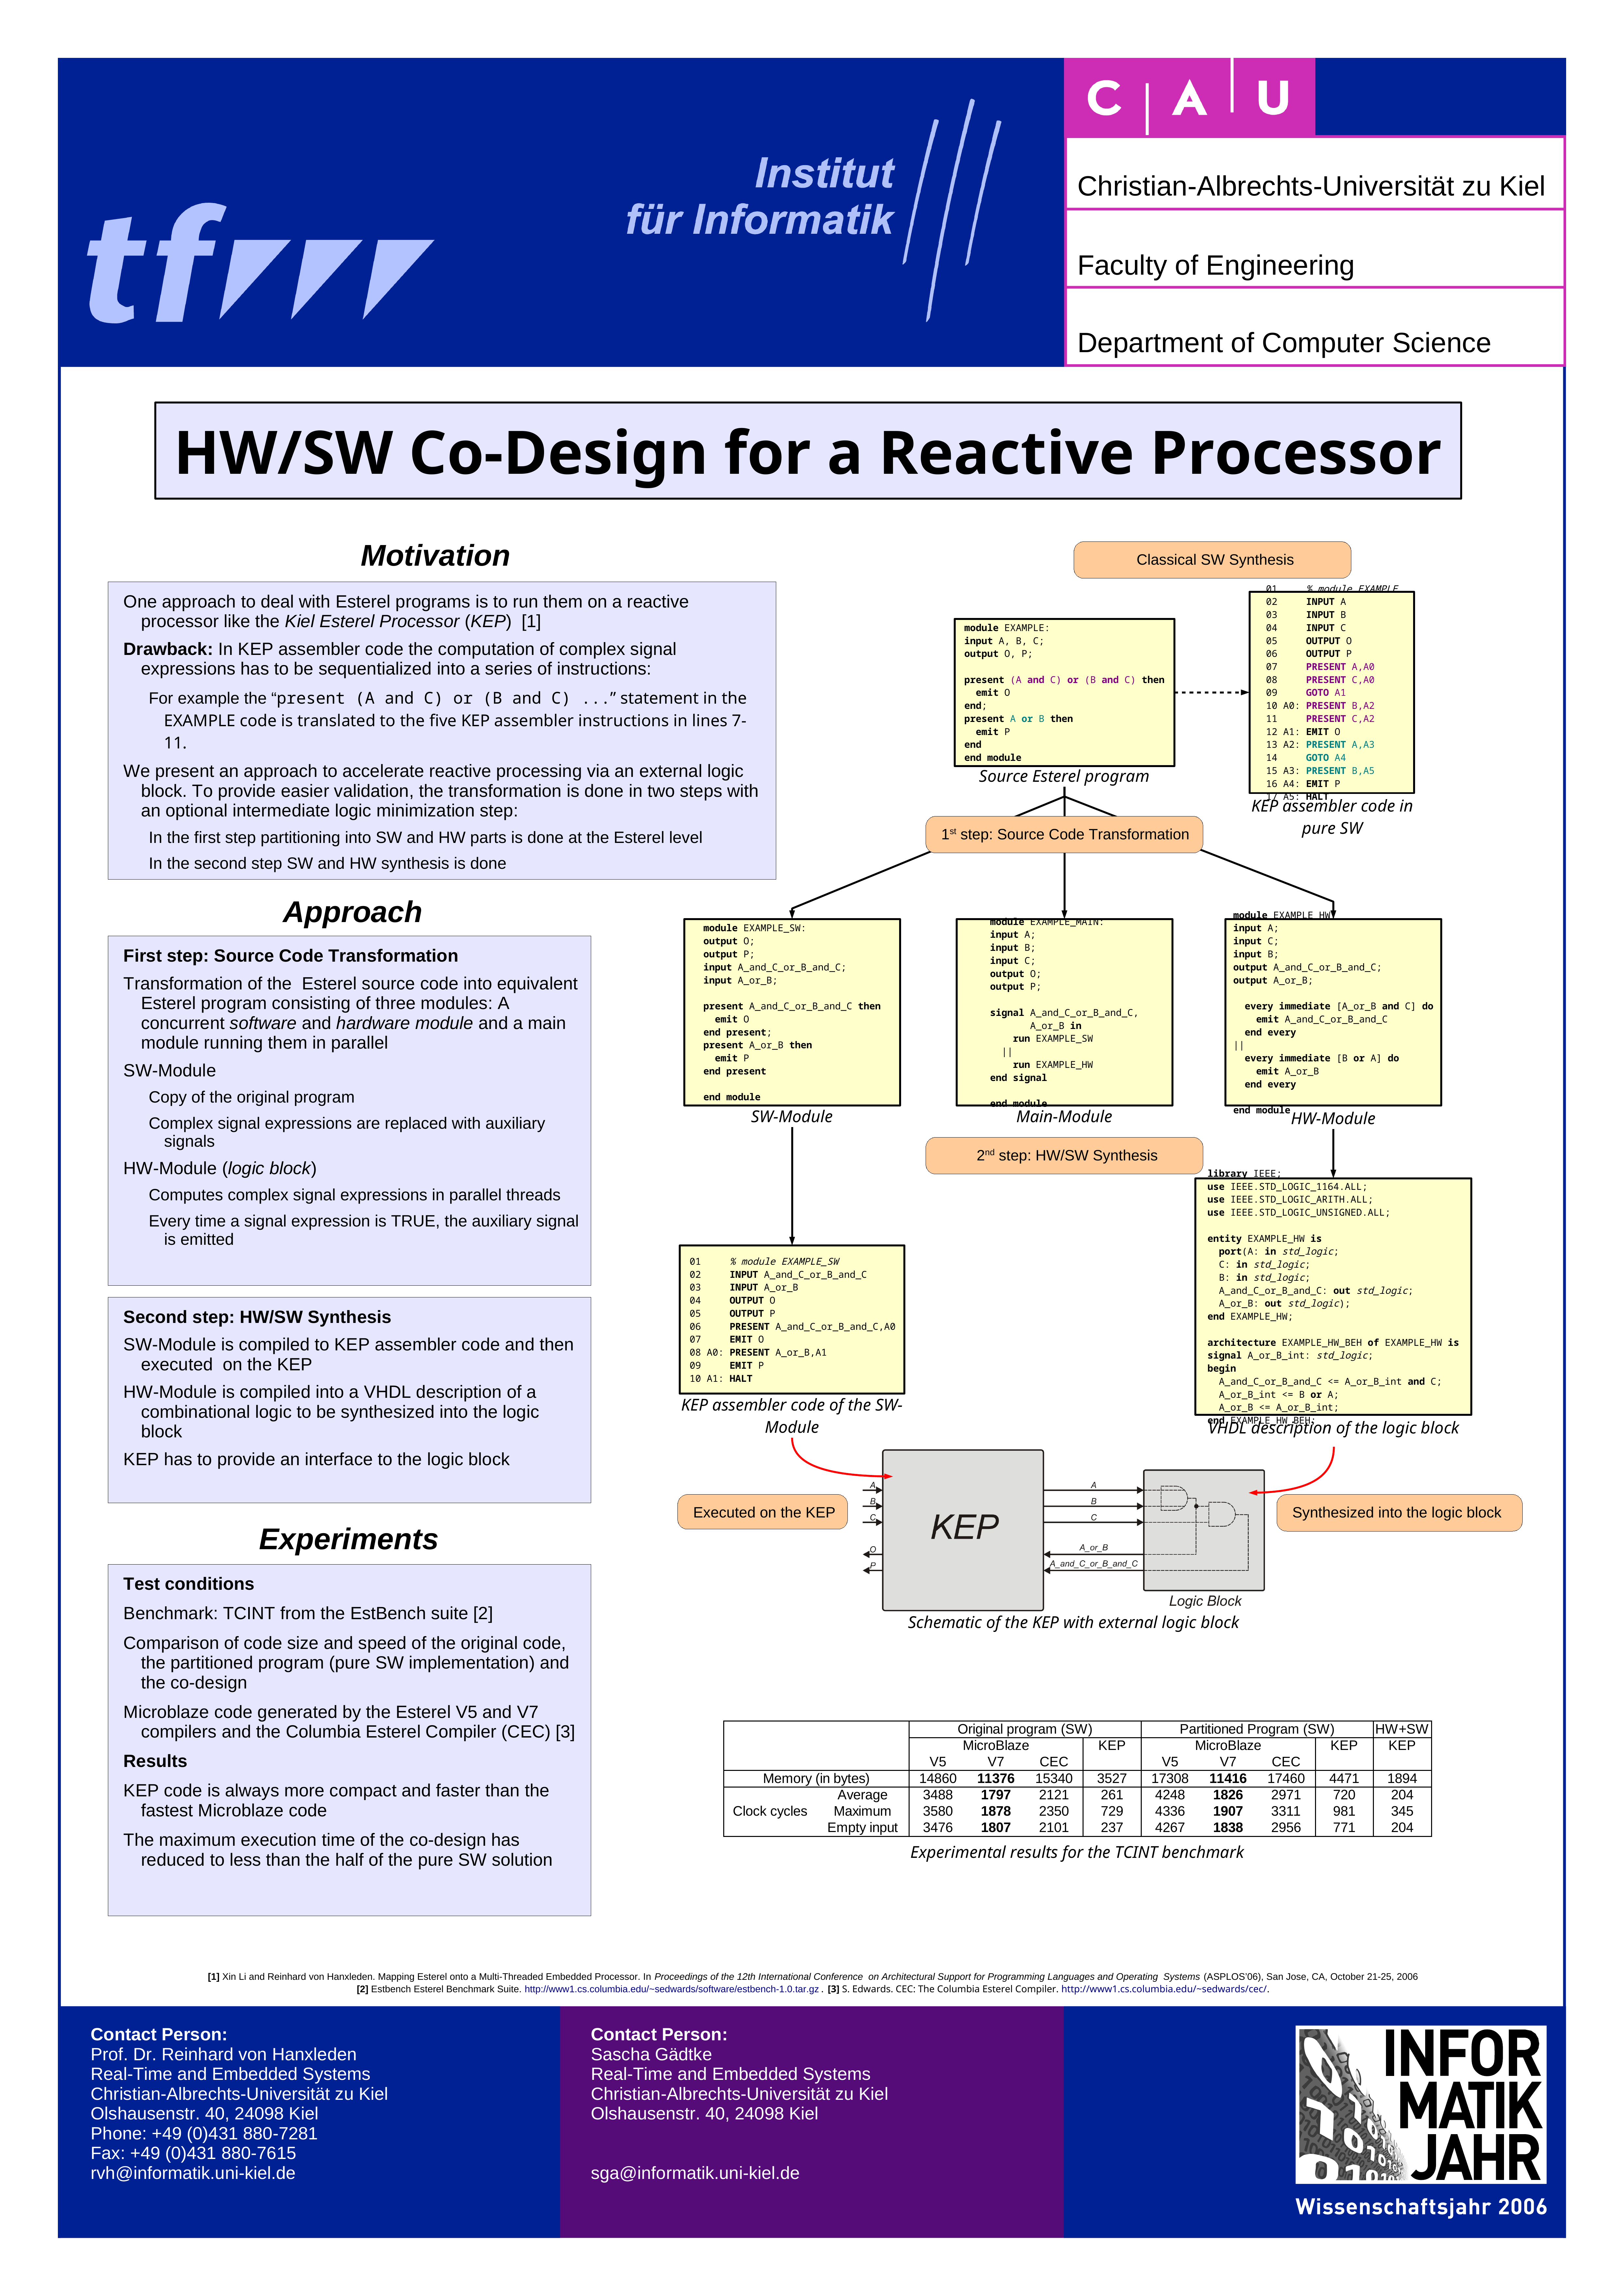

Christian-Albrechts-Universität zu Kiel
Faculty of Engineering
Department of Computer Science
HW/SW Co-Design for a Reactive Processor
Motivation
Classical SW Synthesis
# One approach to deal with Esterel programs is to run them on a reactive processor like the Kiel Esterel Processor (KEP) [1]
Drawback: In KEP assembler code the computation of complex signal expressions has to be sequentialized into a series of instructions:
For example the “present (A and C) or (B and C) ...” statement in the EXAMPLE code is translated to the five KEP assembler instructions in lines 7-11.
We present an approach to accelerate reactive processing via an external logic block. To provide easier validation, the transformation is done in two steps with an optional intermediate logic minimization step:
In the first step partitioning into SW and HW parts is done at the Esterel level
In the second step SW and HW synthesis is done
01 % module EXAMPLE
02 INPUT A
03 INPUT B
04 INPUT C
05 OUTPUT O
06 OUTPUT P
07 PRESENT A,A0
08 PRESENT C,A0
09 GOTO A1
10 A0: PRESENT B,A2
11 PRESENT C,A2
12 A1: EMIT O
13 A2: PRESENT A,A3
14 GOTO A4
15 A3: PRESENT B,A5
16 A4: EMIT P
17 A5: HALT
module EXAMPLE:
input A, B, C;
output O, P;
present (A and C) or (B and C) then
 emit O
end;
present A or B then
 emit P
end
end module
Source Esterel program
KEP assembler code in pure SW
1st step: Source Code Transformation
Approach
module EXAMPLE_SW:
output O;
output P;
input A_and_C_or_B_and_C;
input A_or_B;
present A_and_C_or_B_and_C then
 emit O
end present;
present A_or_B then
 emit P
end present
end module
module EXAMPLE_MAIN:
input A;
input B;
input C;
output O;
output P;
signal A_and_C_or_B_and_C,
 A_or_B in
 run EXAMPLE_SW
 ||
 run EXAMPLE_HW
end signal
end module
module EXAMPLE_HW:
input A;
input C;
input B;
output A_and_C_or_B_and_C;
output A_or_B;
 every immediate [A_or_B and C] do
 emit A_and_C_or_B_and_C
 end every
||
 every immediate [B or A] do
 emit A_or_B
 end every
end module
First step: Source Code Transformation
Transformation of the Esterel source code into equivalent Esterel program consisting of three modules: A concurrent software and hardware module and a main module running them in parallel
SW-Module
Copy of the original program
Complex signal expressions are replaced with auxiliary signals
HW-Module (logic block)
Computes complex signal expressions in parallel threads
Every time a signal expression is TRUE, the auxiliary signal is emitted
SW-Module
Main-Module
HW-Module
2nd step: HW/SW Synthesis
library IEEE;
use IEEE.STD_LOGIC_1164.ALL;
use IEEE.STD_LOGIC_ARITH.ALL;
use IEEE.STD_LOGIC_UNSIGNED.ALL;
entity EXAMPLE_HW is
 port(A: in std_logic;
 C: in std_logic;
 B: in std_logic;
 A_and_C_or_B_and_C: out std_logic;
 A_or_B: out std_logic);
end EXAMPLE_HW;
architecture EXAMPLE_HW_BEH of EXAMPLE_HW is
signal A_or_B_int: std_logic;
begin
 A_and_C_or_B_and_C <= A_or_B_int and C;
 A_or_B_int <= B or A;
 A_or_B <= A_or_B_int;
end EXAMPLE_HW_BEH;
01 % module EXAMPLE_SW
02 INPUT A_and_C_or_B_and_C
03 INPUT A_or_B
04 OUTPUT O
05 OUTPUT P
06 PRESENT A_and_C_or_B_and_C,A0
07 EMIT O
08 A0: PRESENT A_or_B,A1
09 EMIT P
10 A1: HALT
Second step: HW/SW Synthesis
SW-Module is compiled to KEP assembler code and then executed on the KEP
HW-Module is compiled into a VHDL description of a combinational logic to be synthesized into the logic block
KEP has to provide an interface to the logic block
KEP assembler code of the SW-Module
VHDL description of the logic block
Executed on the KEP
Synthesized into the logic block
Experiments
Test conditions
Benchmark: TCINT from the EstBench suite [2]
Comparison of code size and speed of the original code, the partitioned program (pure SW implementation) and the co-design
Microblaze code generated by the Esterel V5 and V7 compilers and the Columbia Esterel Compiler (CEC) [3]
Results
KEP code is always more compact and faster than the fastest Microblaze code
The maximum execution time of the co-design has reduced to less than the half of the pure SW solution
Schematic of the KEP with external logic block
Experimental results for the TCINT benchmark
[1] Xin Li and Reinhard von Hanxleden. Mapping Esterel onto a Multi-Threaded Embedded Processor. In Proceedings of the 12th International Conference on Architectural Support for Programming Languages and Operating Systems (ASPLOS’06), San Jose, CA, October 21-25, 2006
[2] Estbench Esterel Benchmark Suite. http://www1.cs.columbia.edu/~sedwards/software/estbench-1.0.tar.gz. [3] S. Edwards. CEC: The Columbia Esterel Compiler. http://www1.cs.columbia.edu/~sedwards/cec/.
Contact Person:
Prof. Dr. Reinhard von Hanxleden
Real-Time and Embedded Systems
Christian-Albrechts-Universität zu Kiel
Olshausenstr. 40, 24098 Kiel
Phone: +49 (0)431 880-7281
Fax: +49 (0)431 880-7615
rvh@informatik.uni-kiel.de
Contact Person:
Sascha Gädtke
Real-Time and Embedded Systems
Christian-Albrechts-Universität zu Kiel
Olshausenstr. 40, 24098 Kiel
sga@informatik.uni-kiel.de